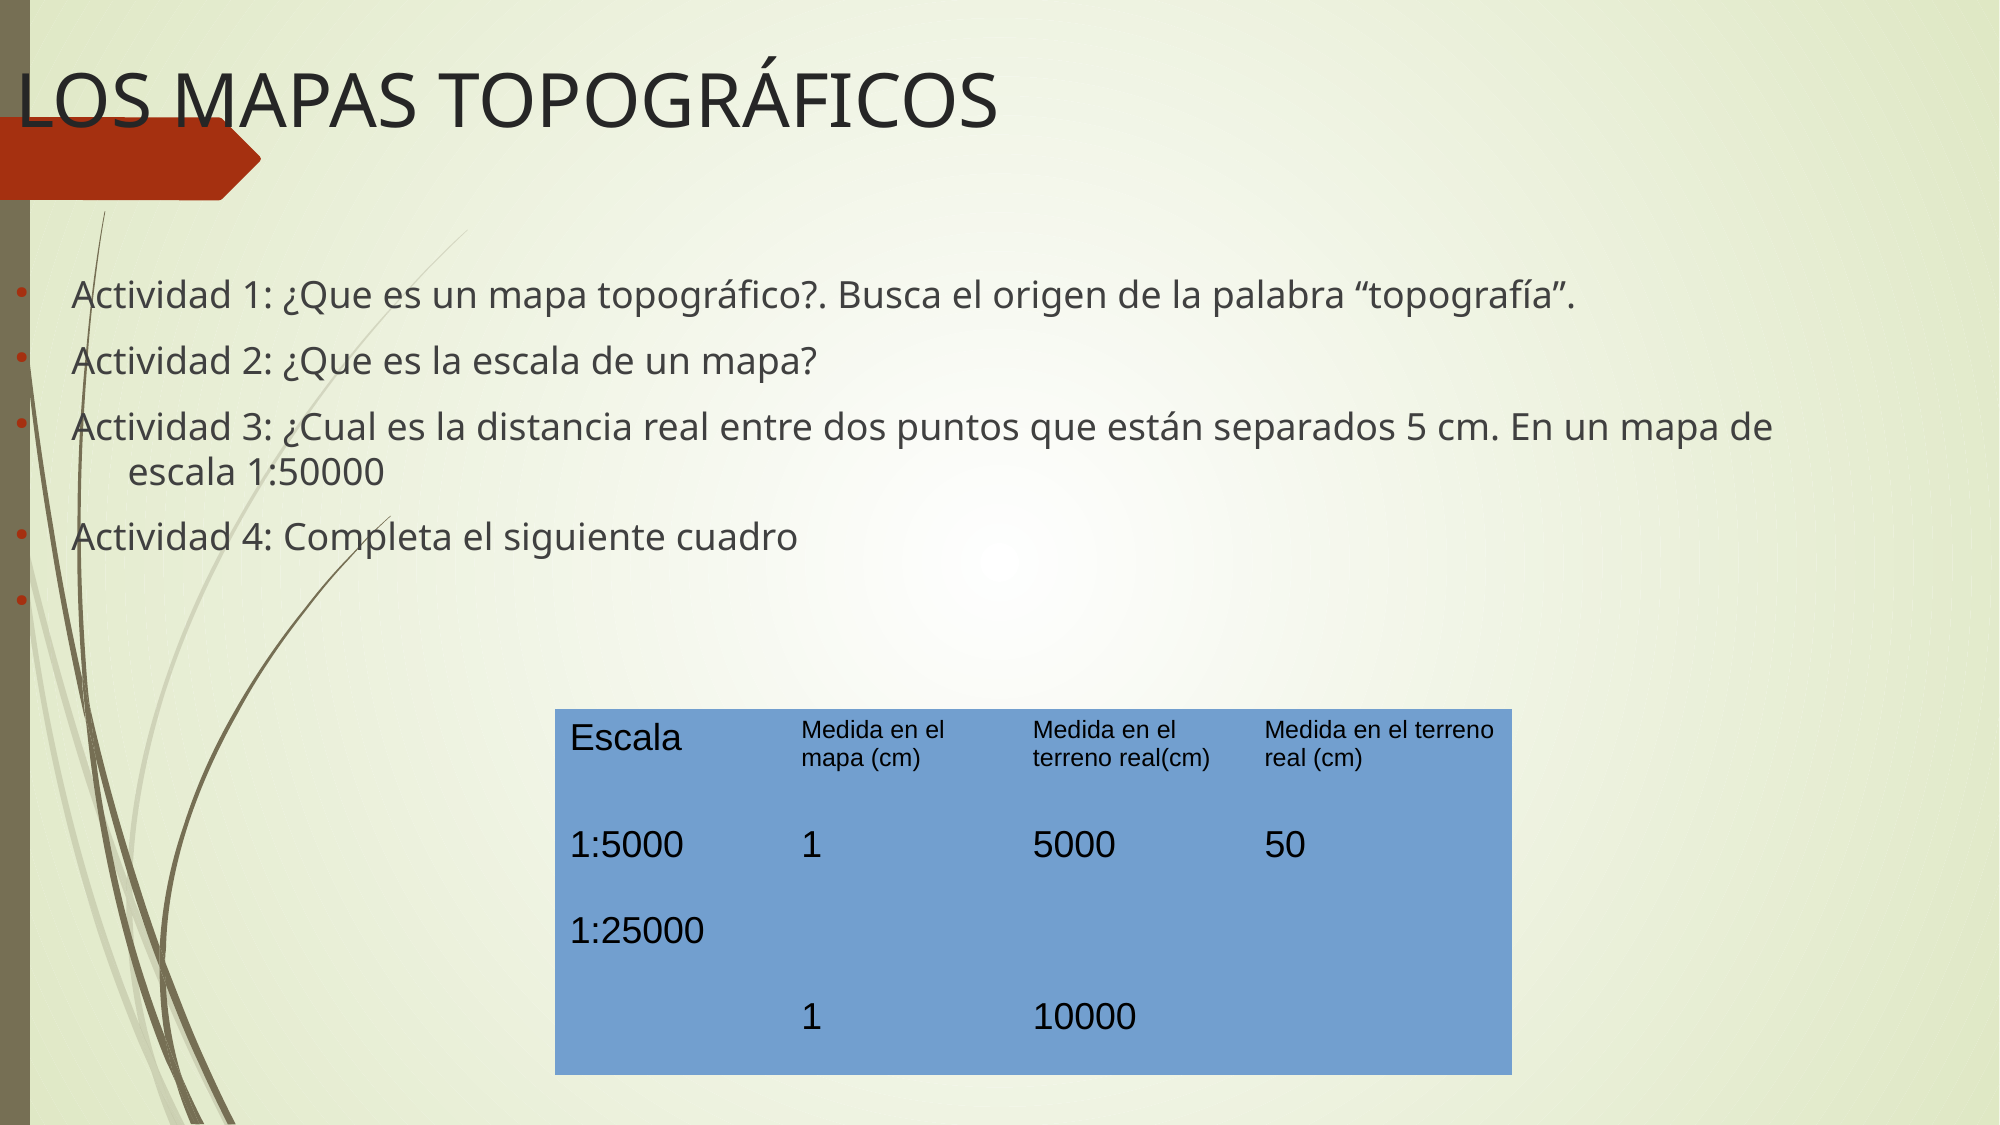

# LOS MAPAS TOPOGRÁFICOS
Actividad 1: ¿Que es un mapa topográfico?. Busca el origen de la palabra “topografía”.
Actividad 2: ¿Que es la escala de un mapa?
Actividad 3: ¿Cual es la distancia real entre dos puntos que están separados 5 cm. En un mapa de escala 1:50000
Actividad 4: Completa el siguiente cuadro
| Escala | Medida en el mapa (cm) | Medida en el terreno real(cm) | Medida en el terreno real (cm) |
| --- | --- | --- | --- |
| 1:5000 | 1 | 5000 | 50 |
| 1:25000 | | | |
| | 1 | 10000 | |